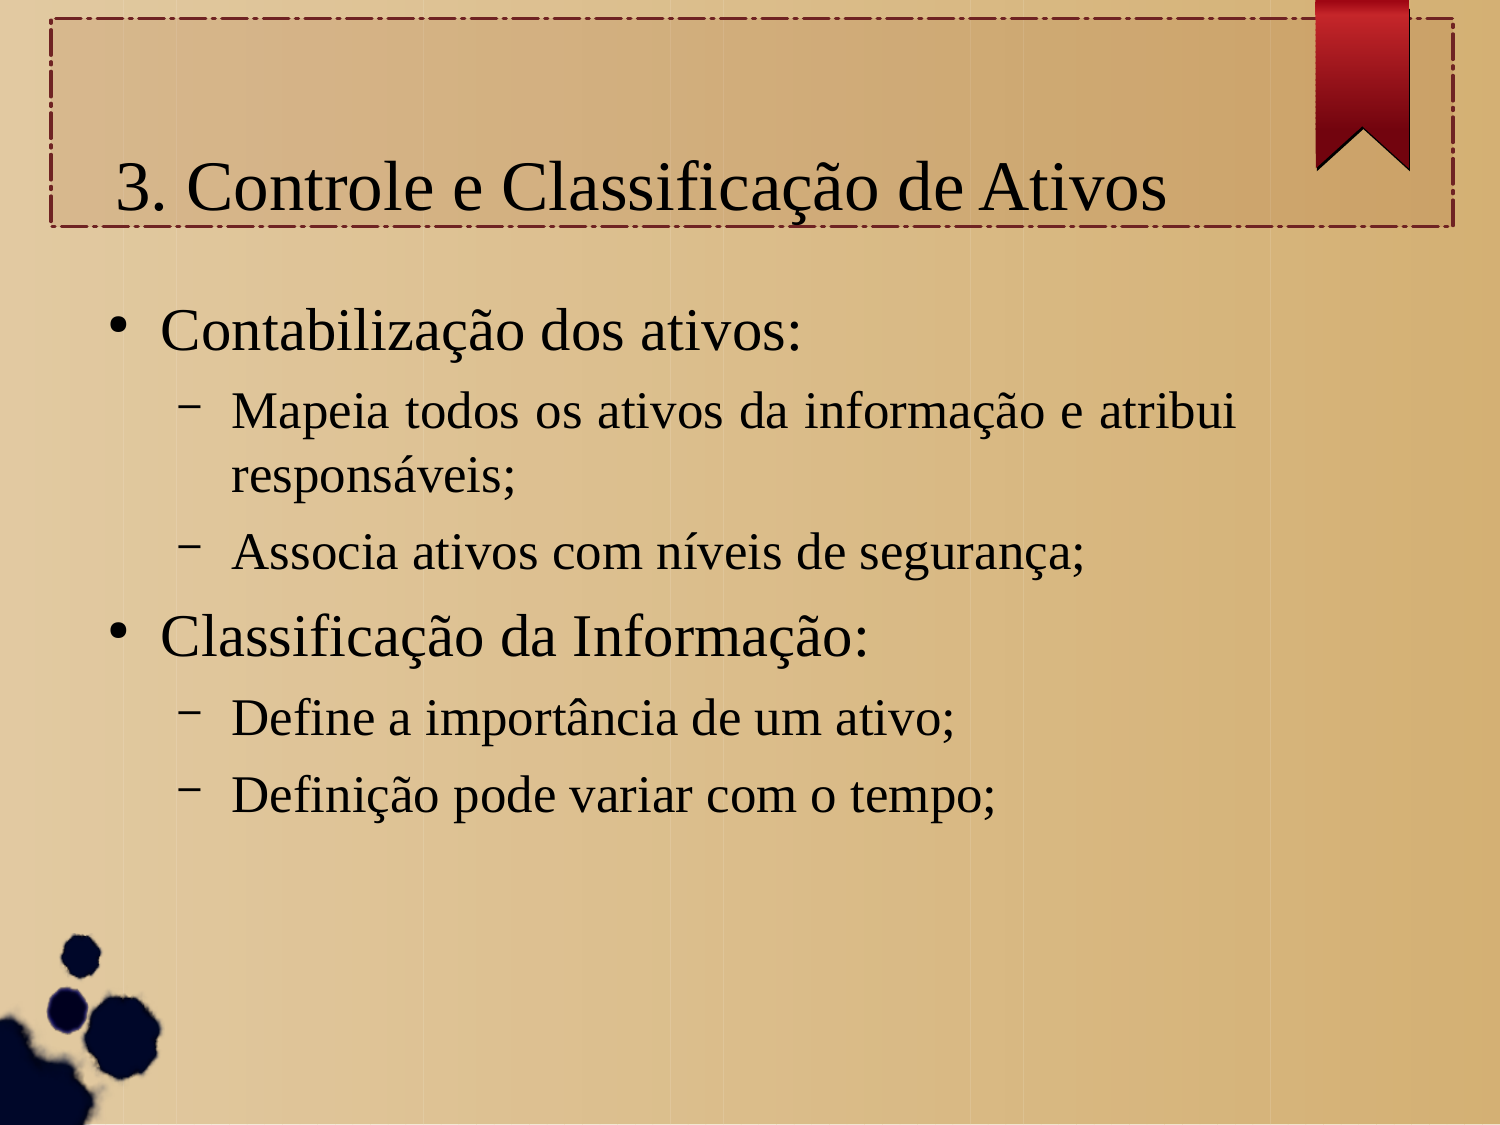

# 3. Controle e Classificação de Ativos
Contabilização dos ativos:
Mapeia todos os ativos da informação e atribui responsáveis;
Associa ativos com níveis de segurança;
Classificação da Informação:
Define a importância de um ativo;
Definição pode variar com o tempo;